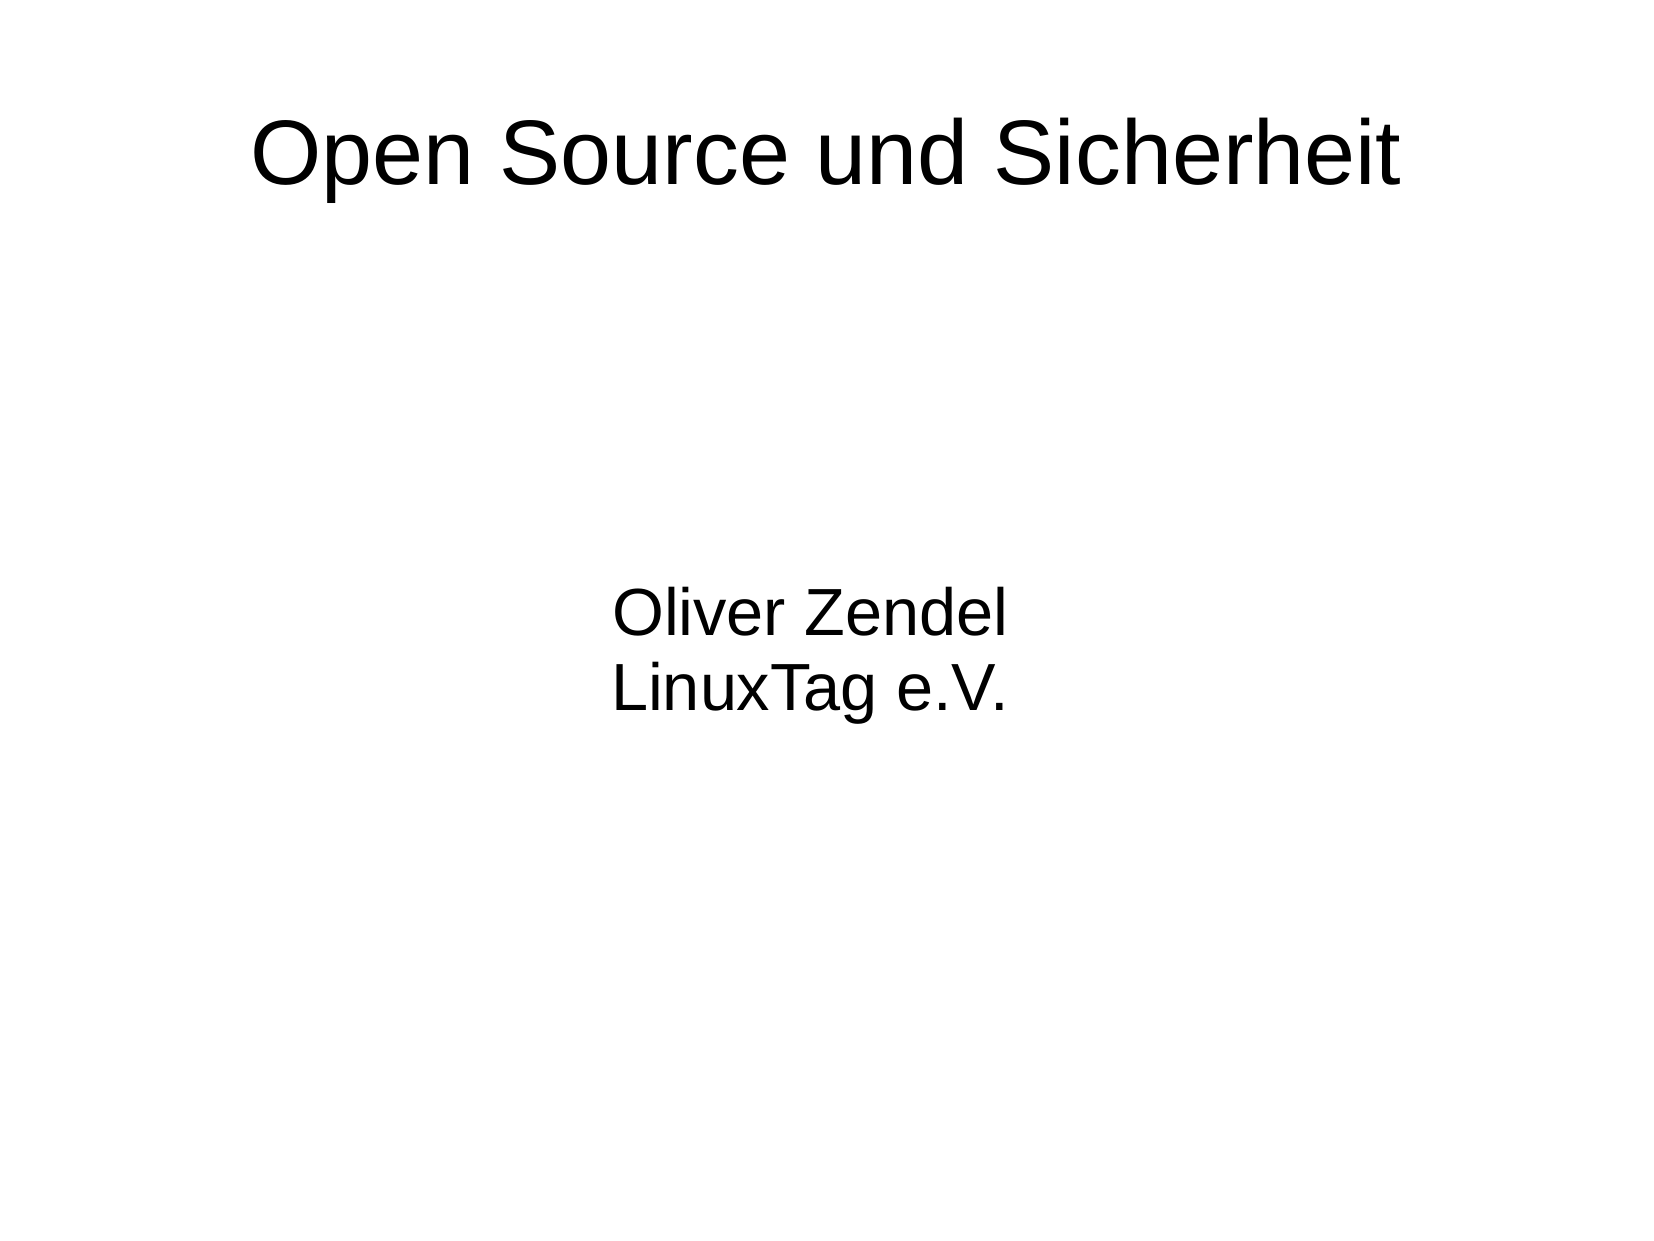

# Open Source und Sicherheit
Oliver Zendel
LinuxTag e.V.